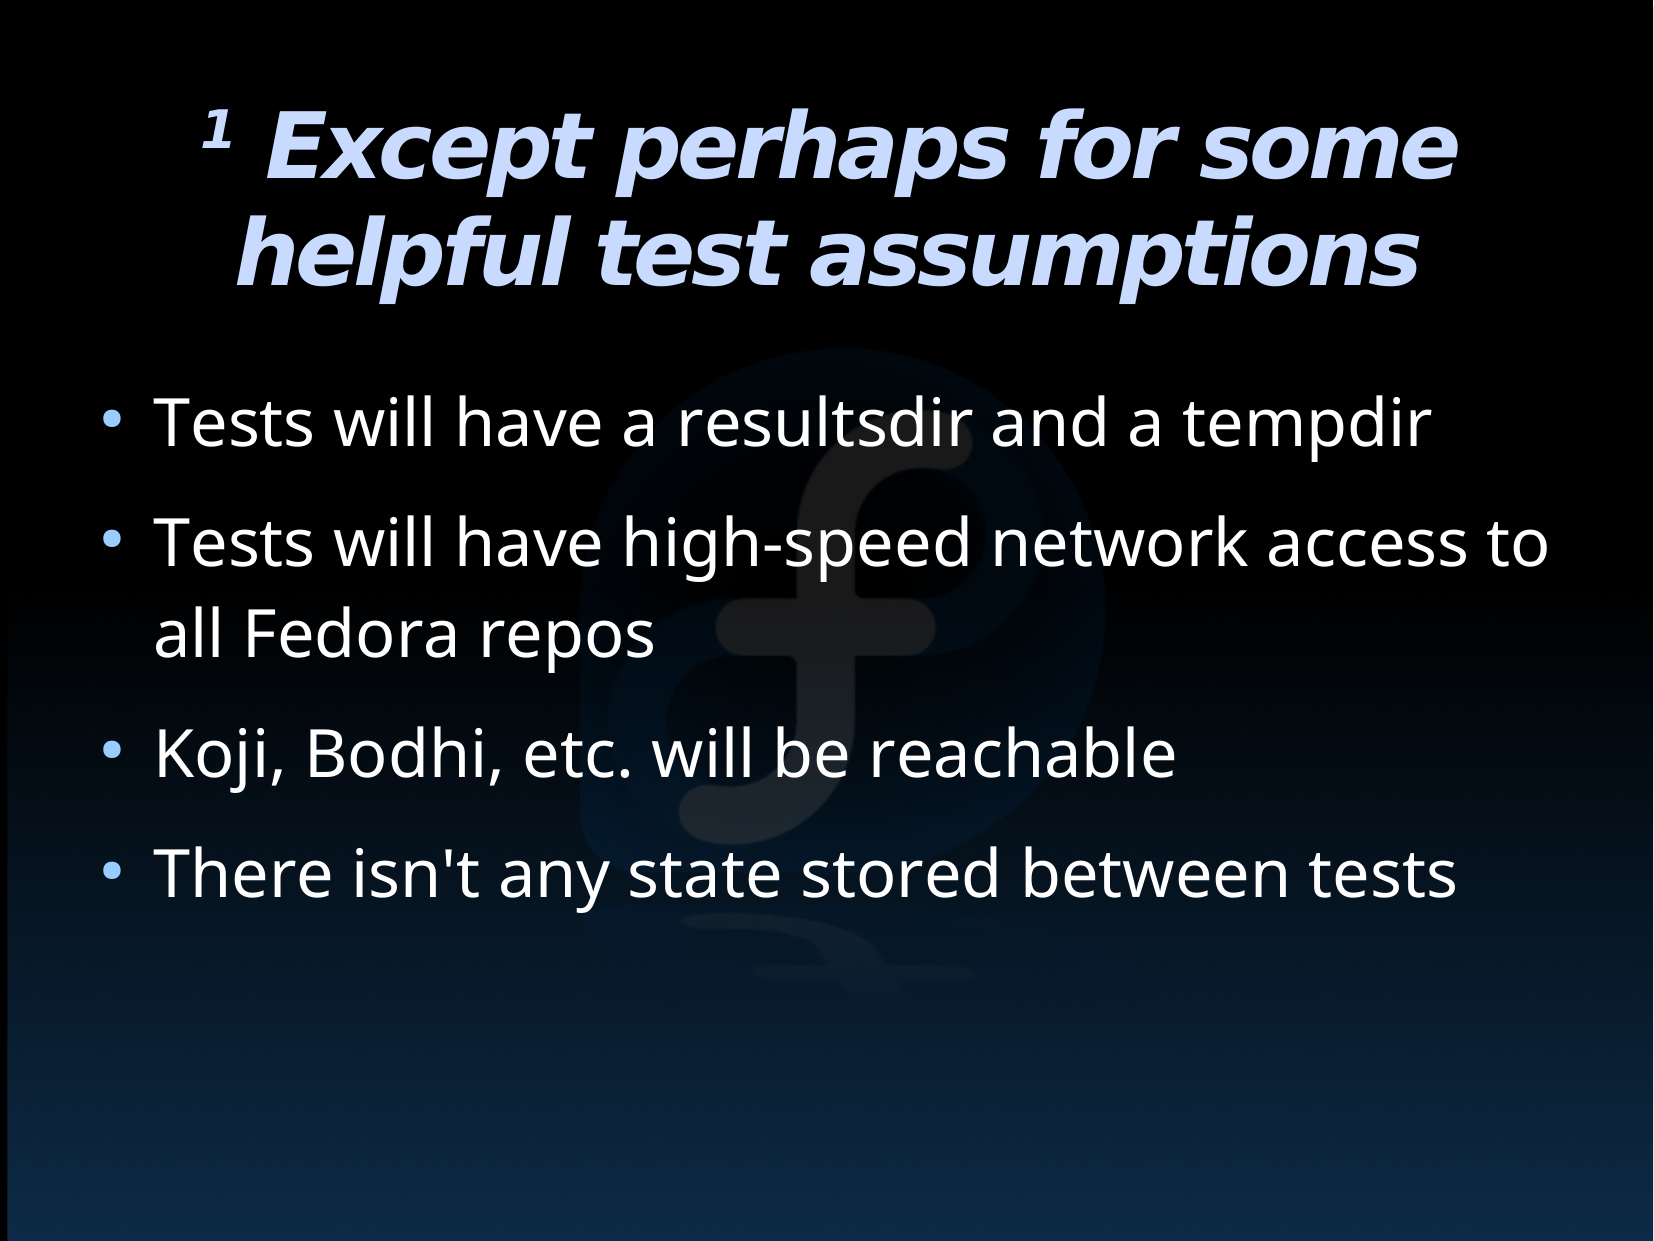

# 1 Except perhaps for some helpful test assumptions
Tests will have a resultsdir and a tempdir
Tests will have high-speed network access to all Fedora repos
Koji, Bodhi, etc. will be reachable
There isn't any state stored between tests